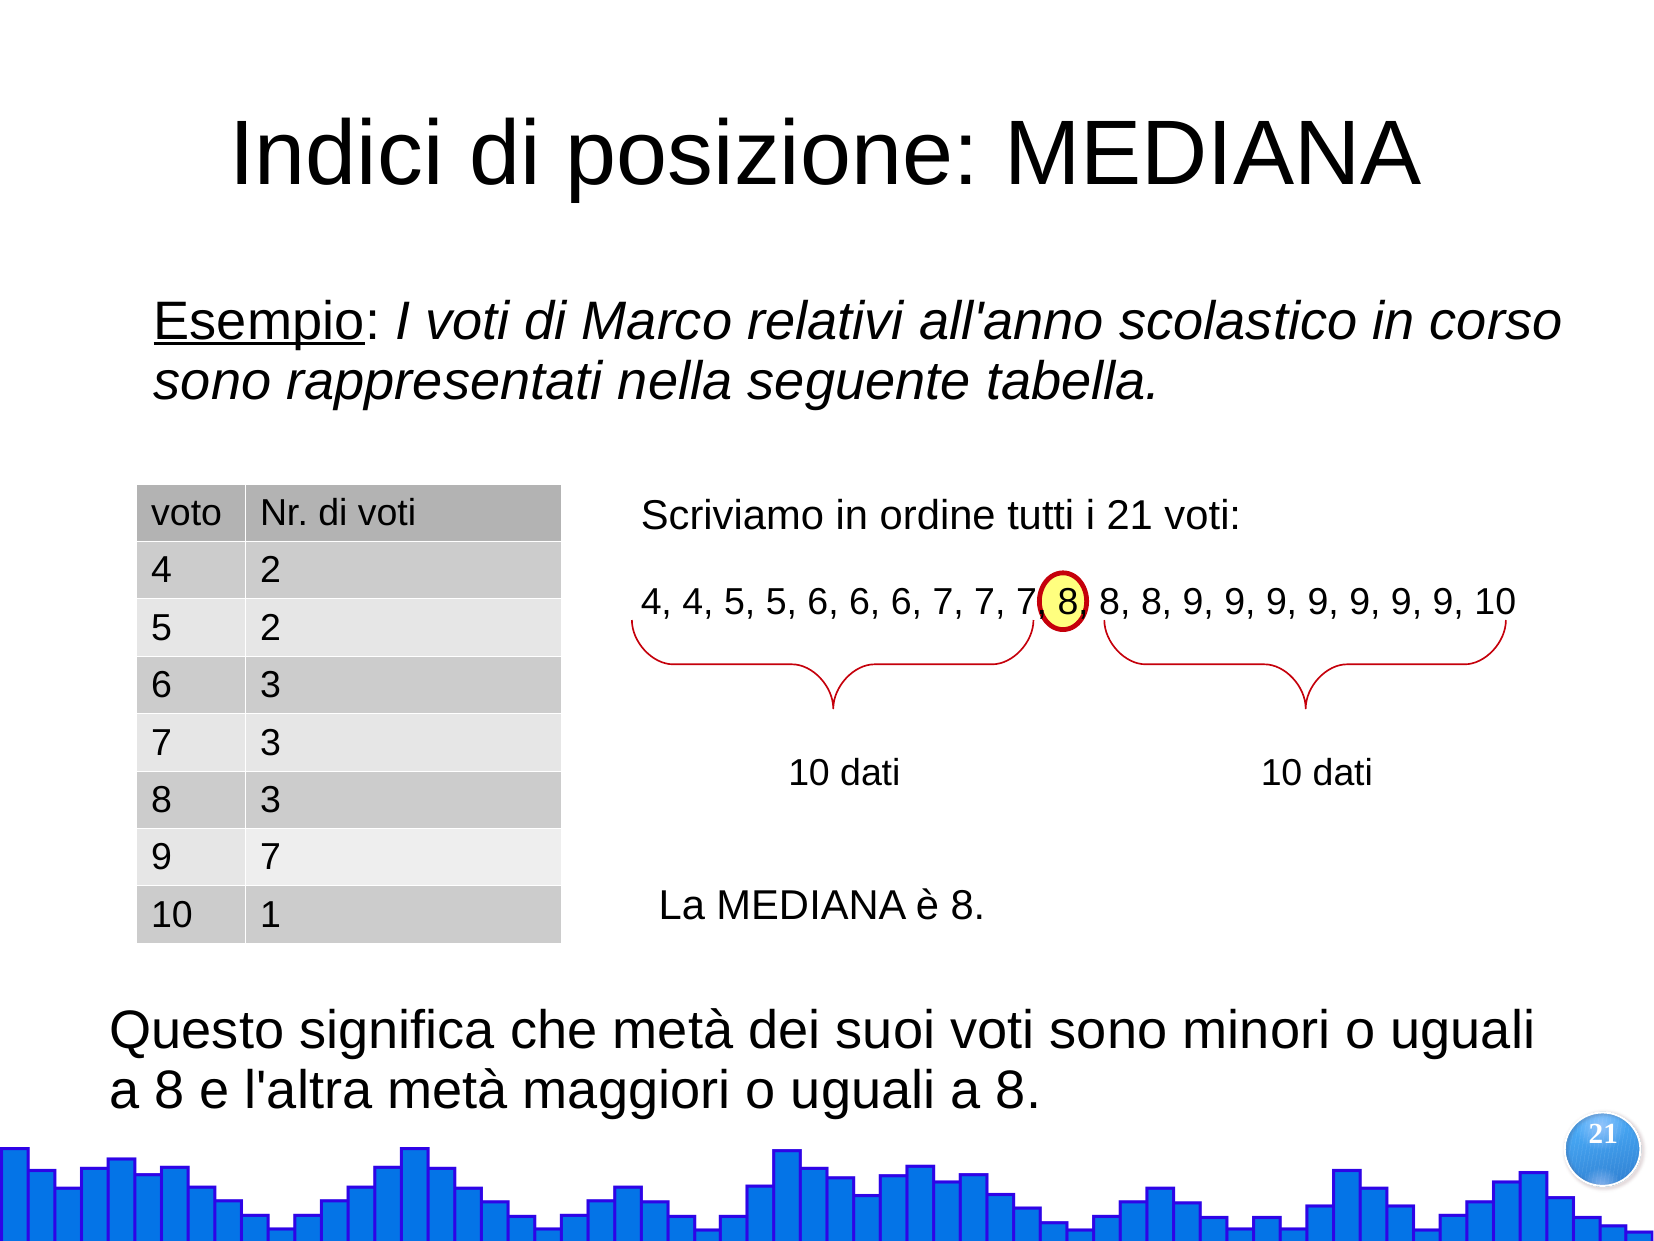

# Indici di posizione: MEDIANA
Esempio: I voti di Marco relativi all'anno scolastico in corso sono rappresentati nella seguente tabella.
| voto | Nr. di voti |
| --- | --- |
| 4 | 2 |
| 5 | 2 |
| 6 | 3 |
| 7 | 3 |
| 8 | 3 |
| 9 | 7 |
| 10 | 1 |
Scriviamo in ordine tutti i 21 voti:
4, 4, 5, 5, 6, 6, 6, 7, 7, 7, 8, 8, 8, 9, 9, 9, 9, 9, 9, 9, 10
10 dati
10 dati
La MEDIANA è 8.
Questo significa che metà dei suoi voti sono minori o uguali a 8 e l'altra metà maggiori o uguali a 8.
21